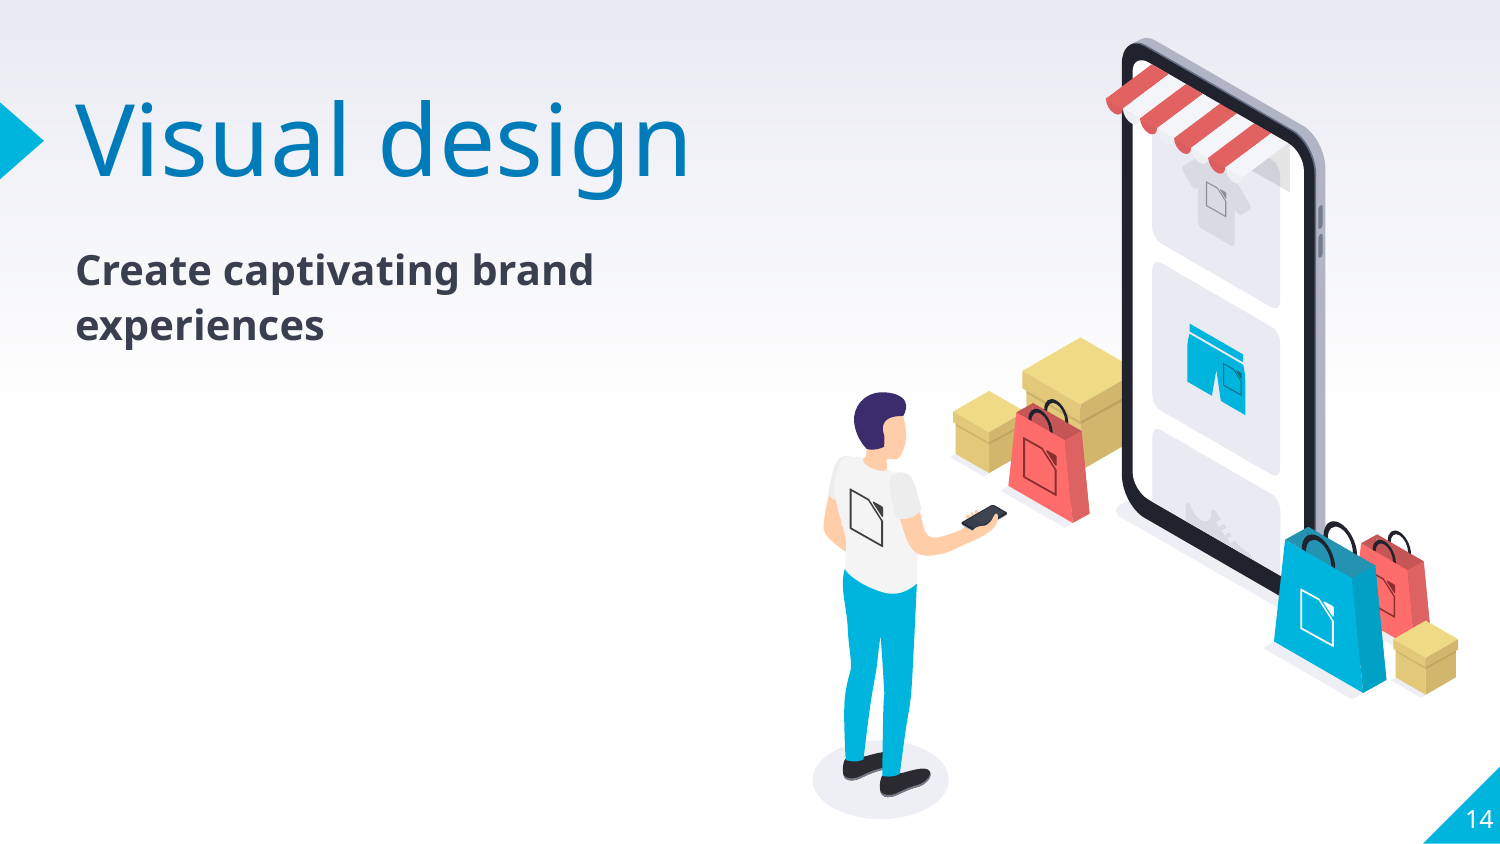

Visual design
# Create captivating brand experiences